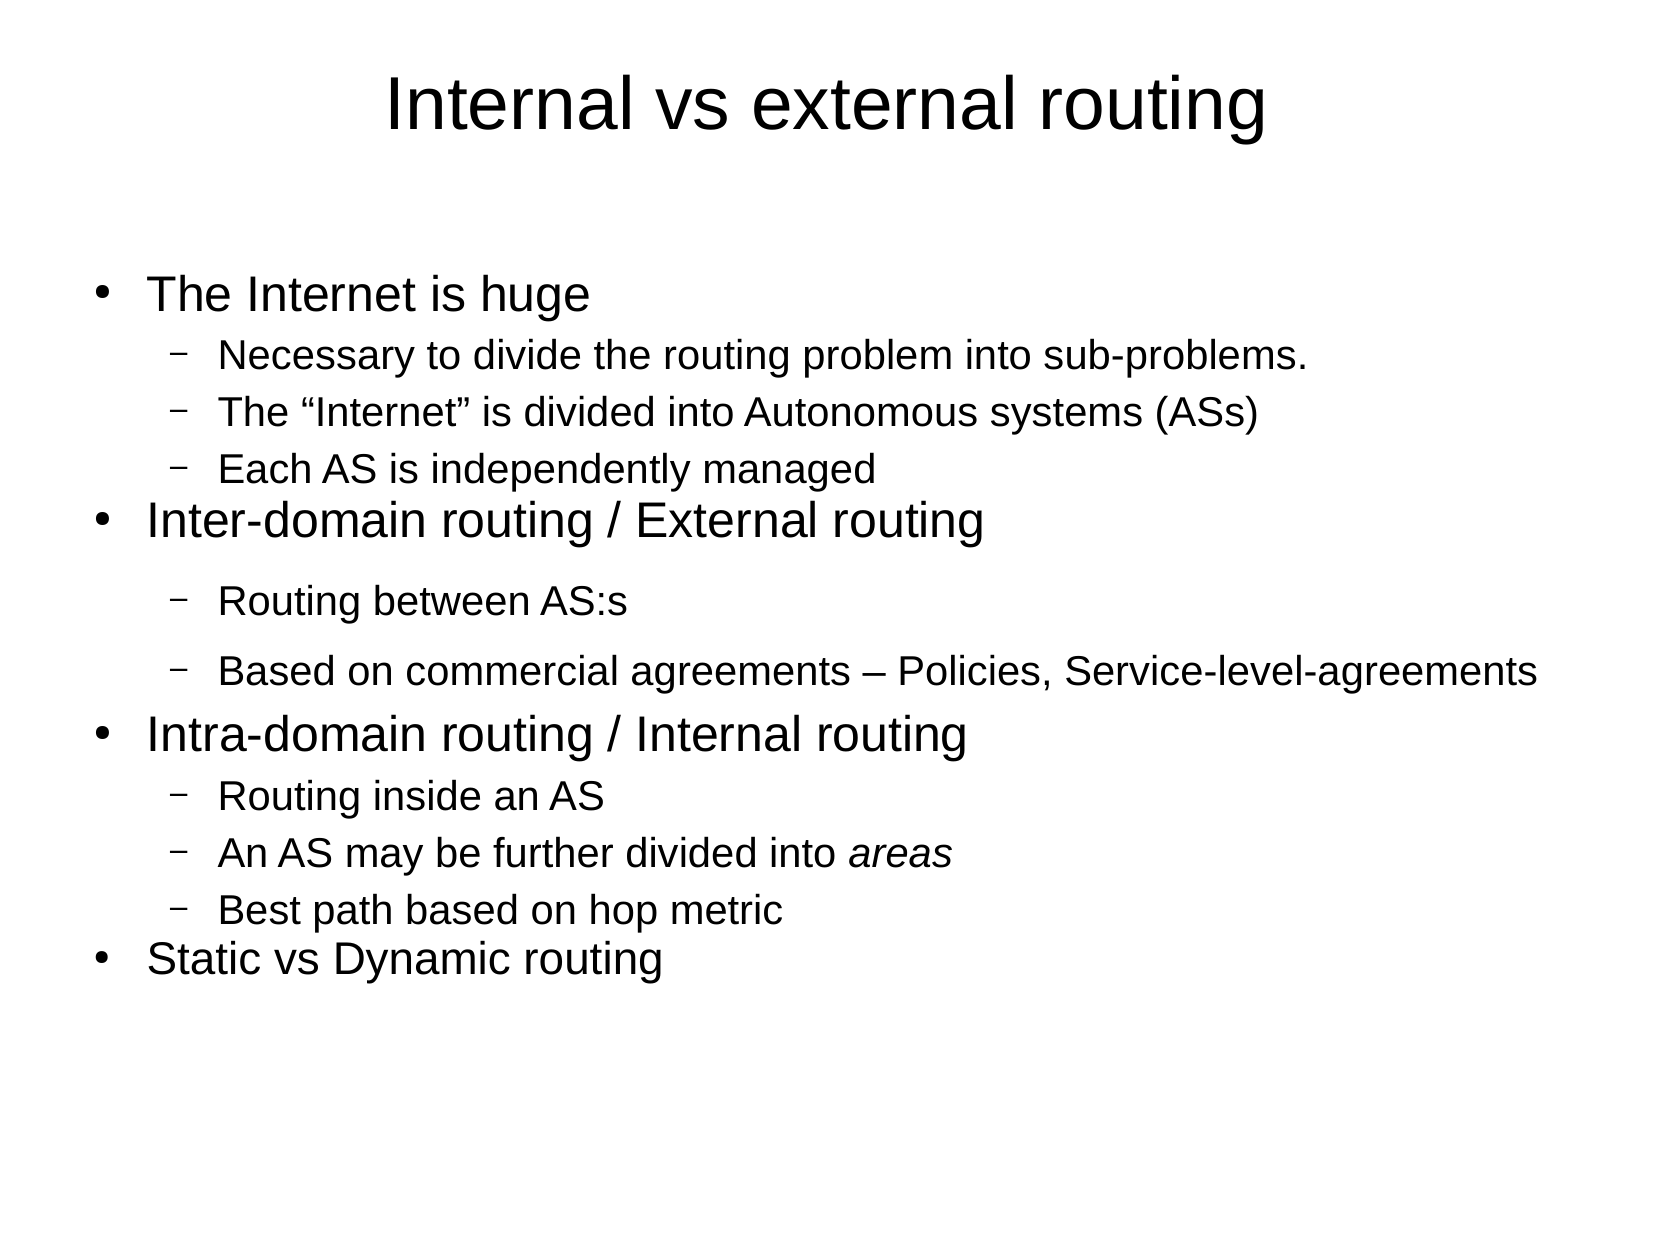

# Internal vs external routing
The Internet is huge
Necessary to divide the routing problem into sub-problems.
The “Internet” is divided into Autonomous systems (ASs)
Each AS is independently managed
Inter-domain routing / External routing
Routing between AS:s
Based on commercial agreements – Policies, Service-level-agreements
Intra-domain routing / Internal routing
Routing inside an AS
An AS may be further divided into areas
Best path based on hop metric
Static vs Dynamic routing